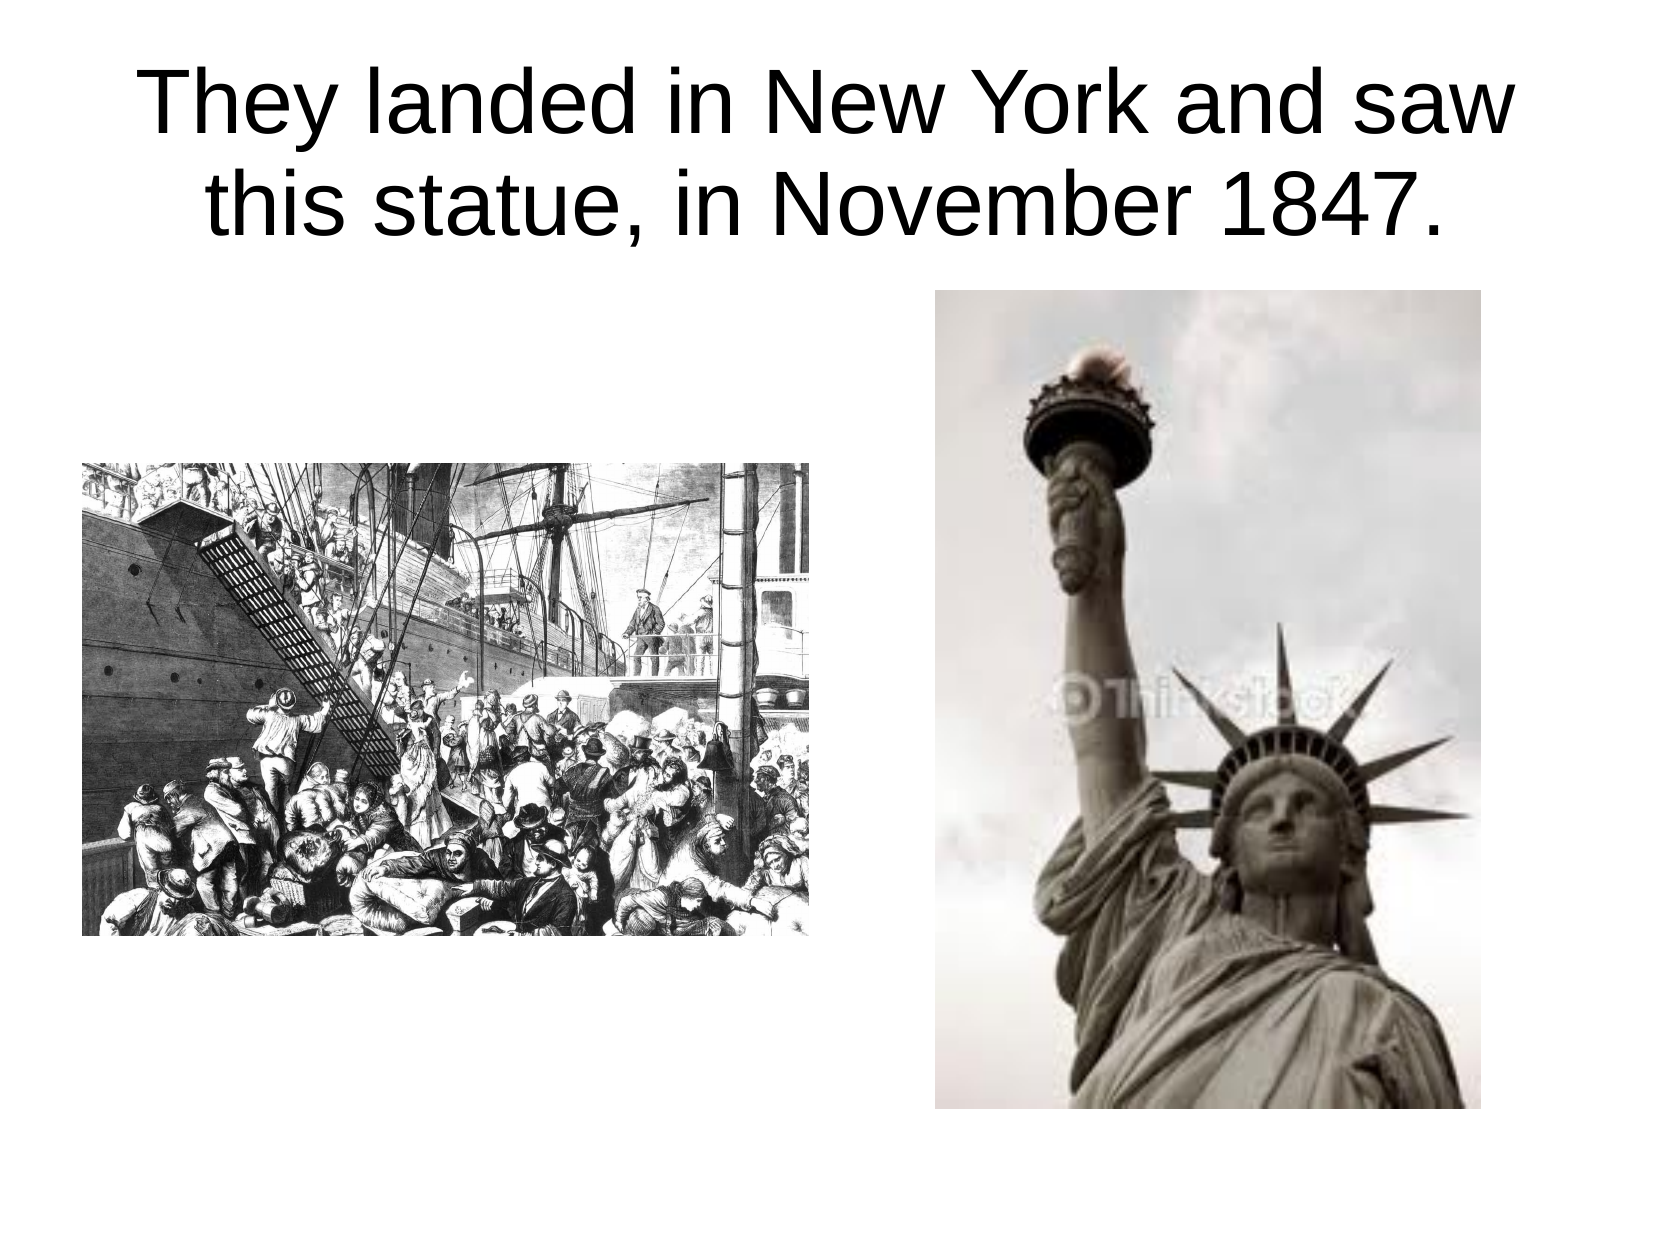

# They landed in New York and saw this statue, in November 1847.